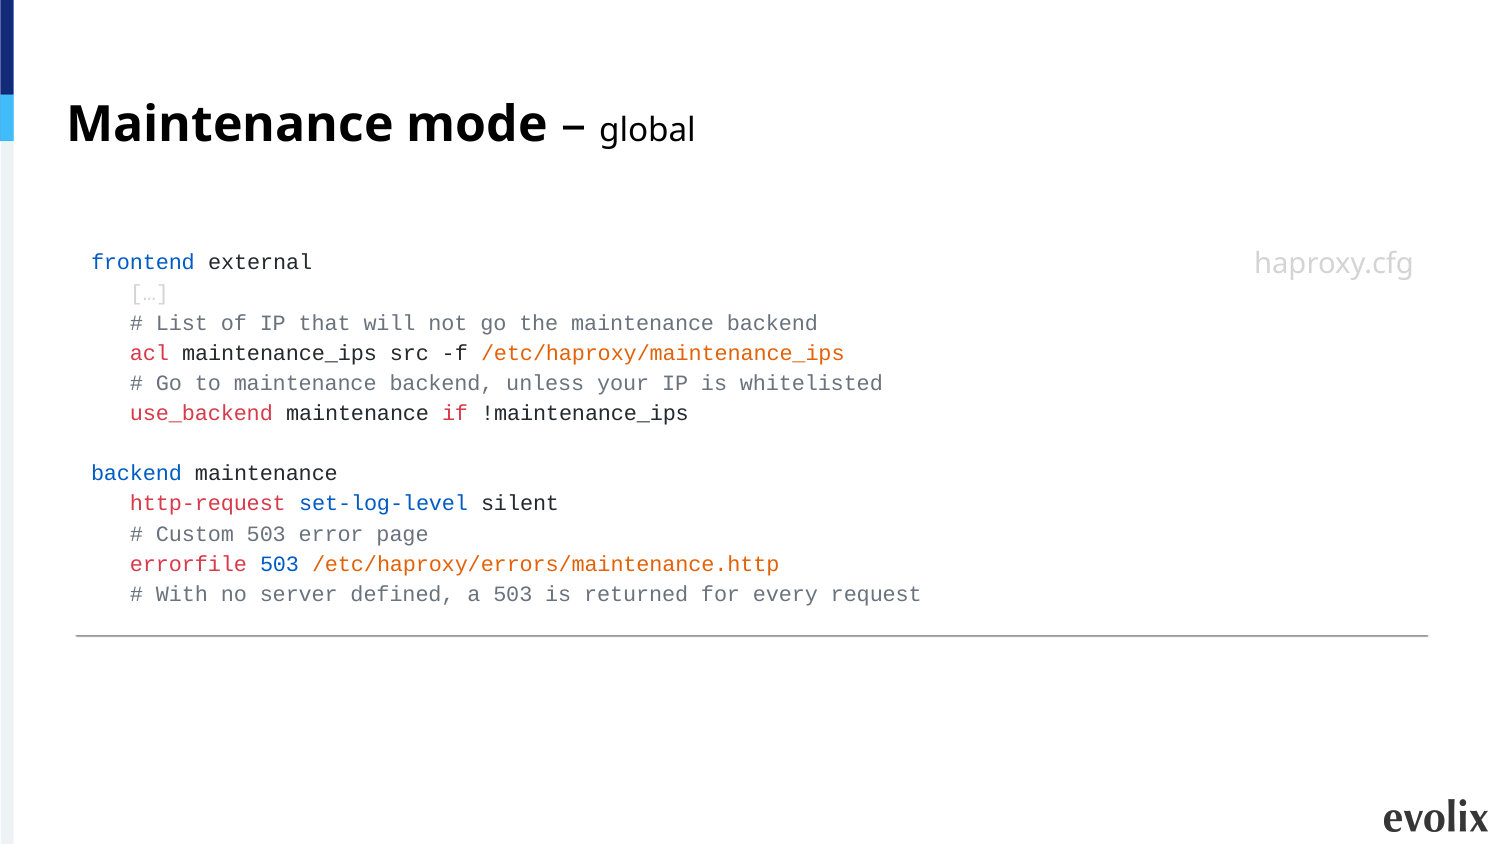

# Maintenance mode – global
frontend external
 […]
 # List of IP that will not go the maintenance backend
 acl maintenance_ips src -f /etc/haproxy/maintenance_ips
 # Go to maintenance backend, unless your IP is whitelisted
 use_backend maintenance if !maintenance_ips
backend maintenance
 http-request set-log-level silent
 # Custom 503 error page
 errorfile 503 /etc/haproxy/errors/maintenance.http
 # With no server defined, a 503 is returned for every request
haproxy.cfg